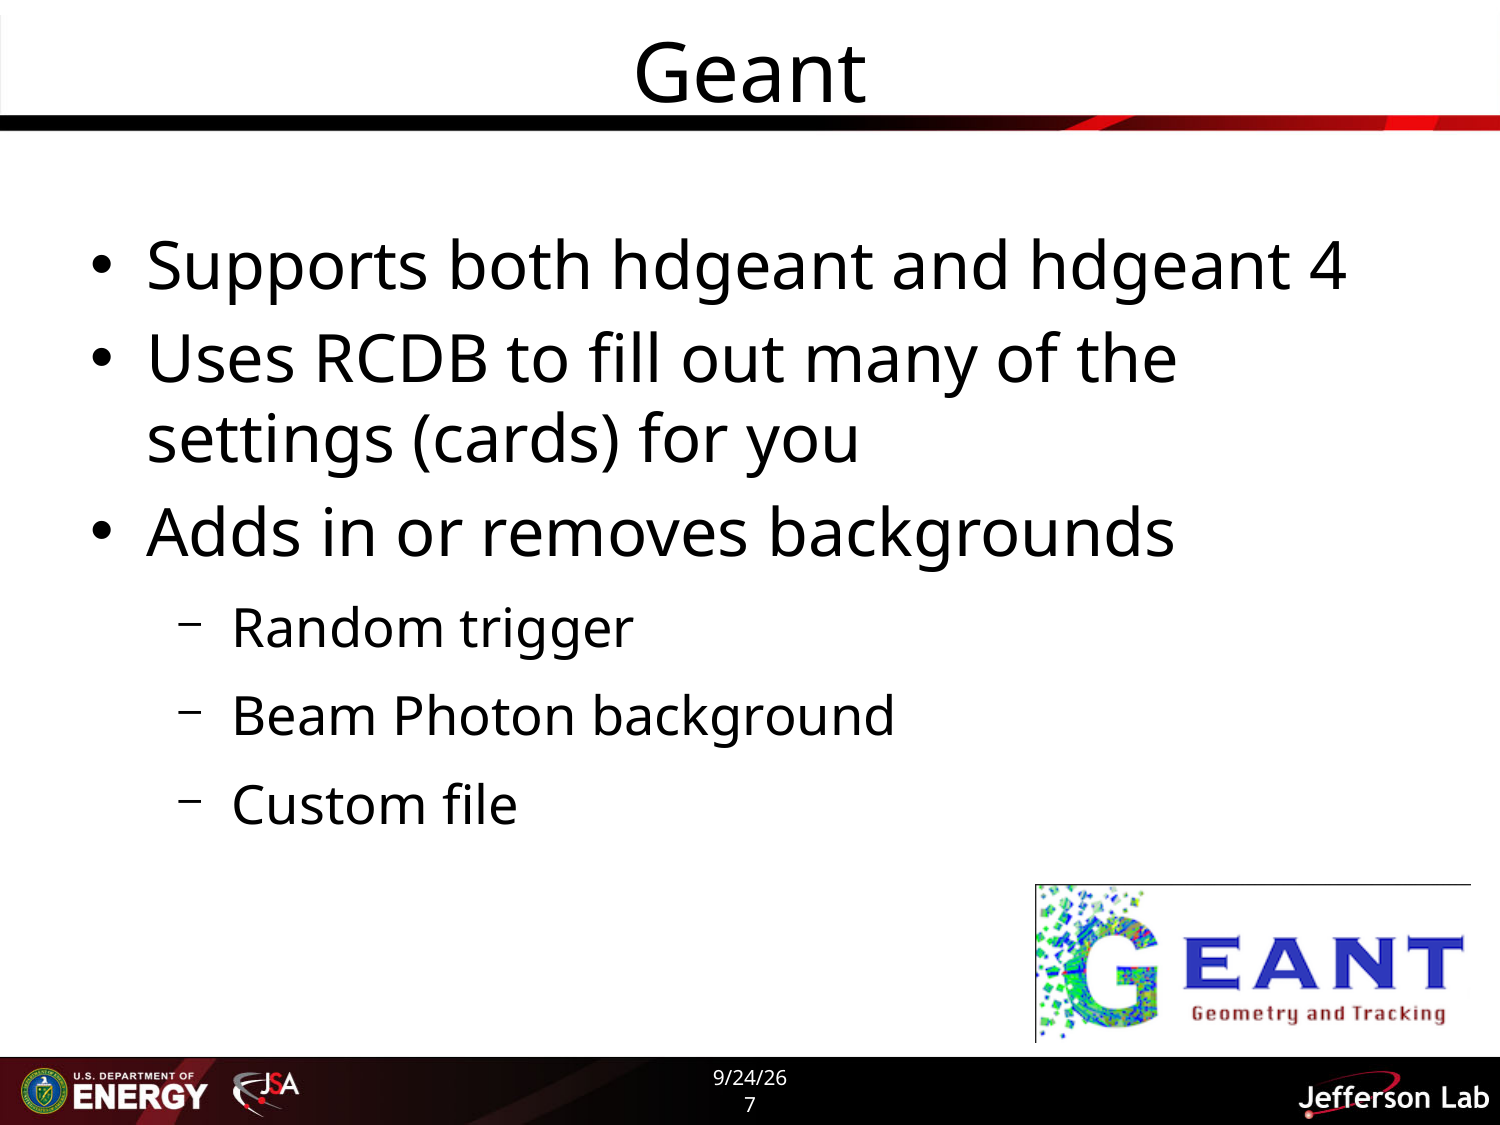

# Geant
Supports both hdgeant and hdgeant 4
Uses RCDB to fill out many of the settings (cards) for you
Adds in or removes backgrounds
Random trigger
Beam Photon background
Custom file